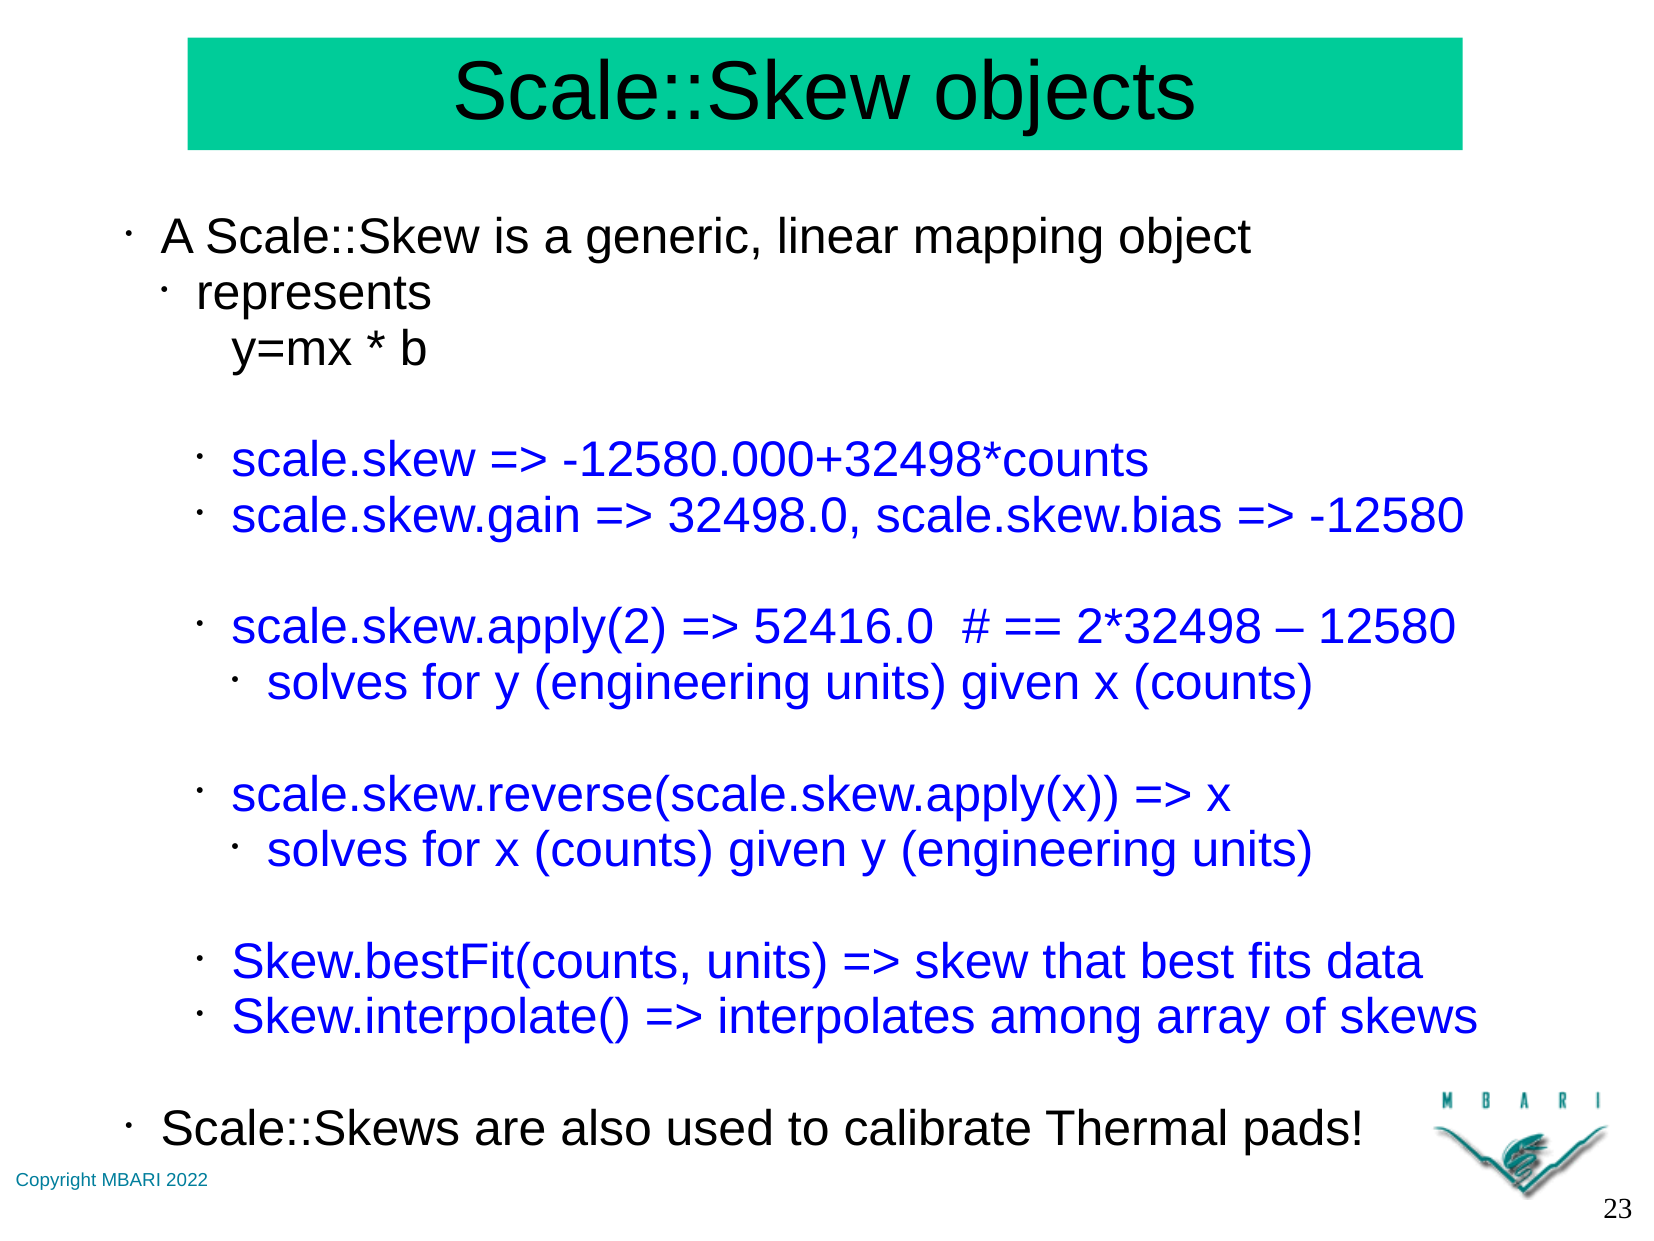

Scale::Skew objects
A Scale::Skew is a generic, linear mapping object
represents
y=mx * b
scale.skew => -12580.000+32498*counts
scale.skew.gain => 32498.0, scale.skew.bias => -12580
scale.skew.apply(2) => 52416.0 # == 2*32498 – 12580
solves for y (engineering units) given x (counts)
scale.skew.reverse(scale.skew.apply(x)) => x
solves for x (counts) given y (engineering units)
Skew.bestFit(counts, units) => skew that best fits data
Skew.interpolate() => interpolates among array of skews
Scale::Skews are also used to calibrate Thermal pads!